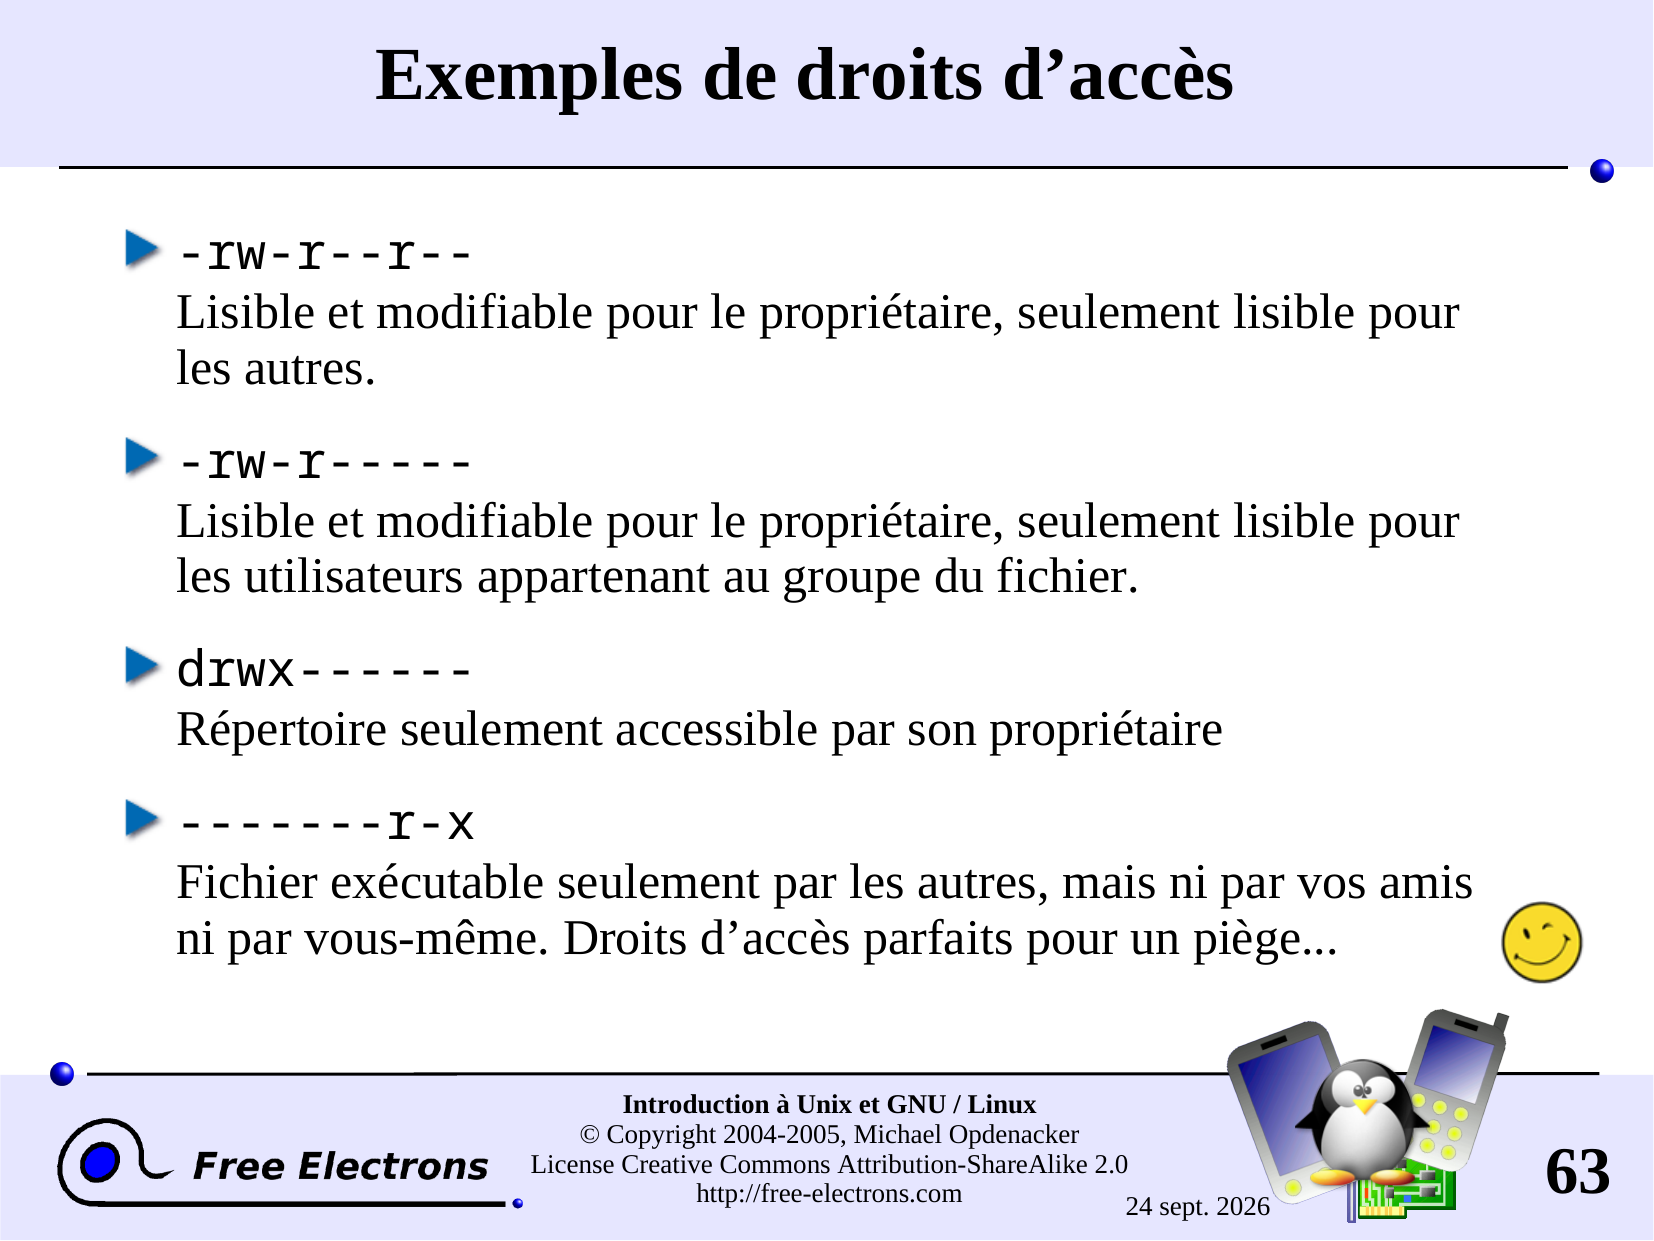

# Exemples de droits d’accès
-rw-r--r--
Lisible et modifiable pour le propriétaire, seulement lisible pour les autres.
-rw-r-----
Lisible et modifiable pour le propriétaire, seulement lisible pour les utilisateurs appartenant au groupe du fichier.
drwx------
Répertoire seulement accessible par son propriétaire
-------r-x
Fichier exécutable seulement par les autres, mais ni par vos amis ni par vous-même. Droits d’accès parfaits pour un piège...